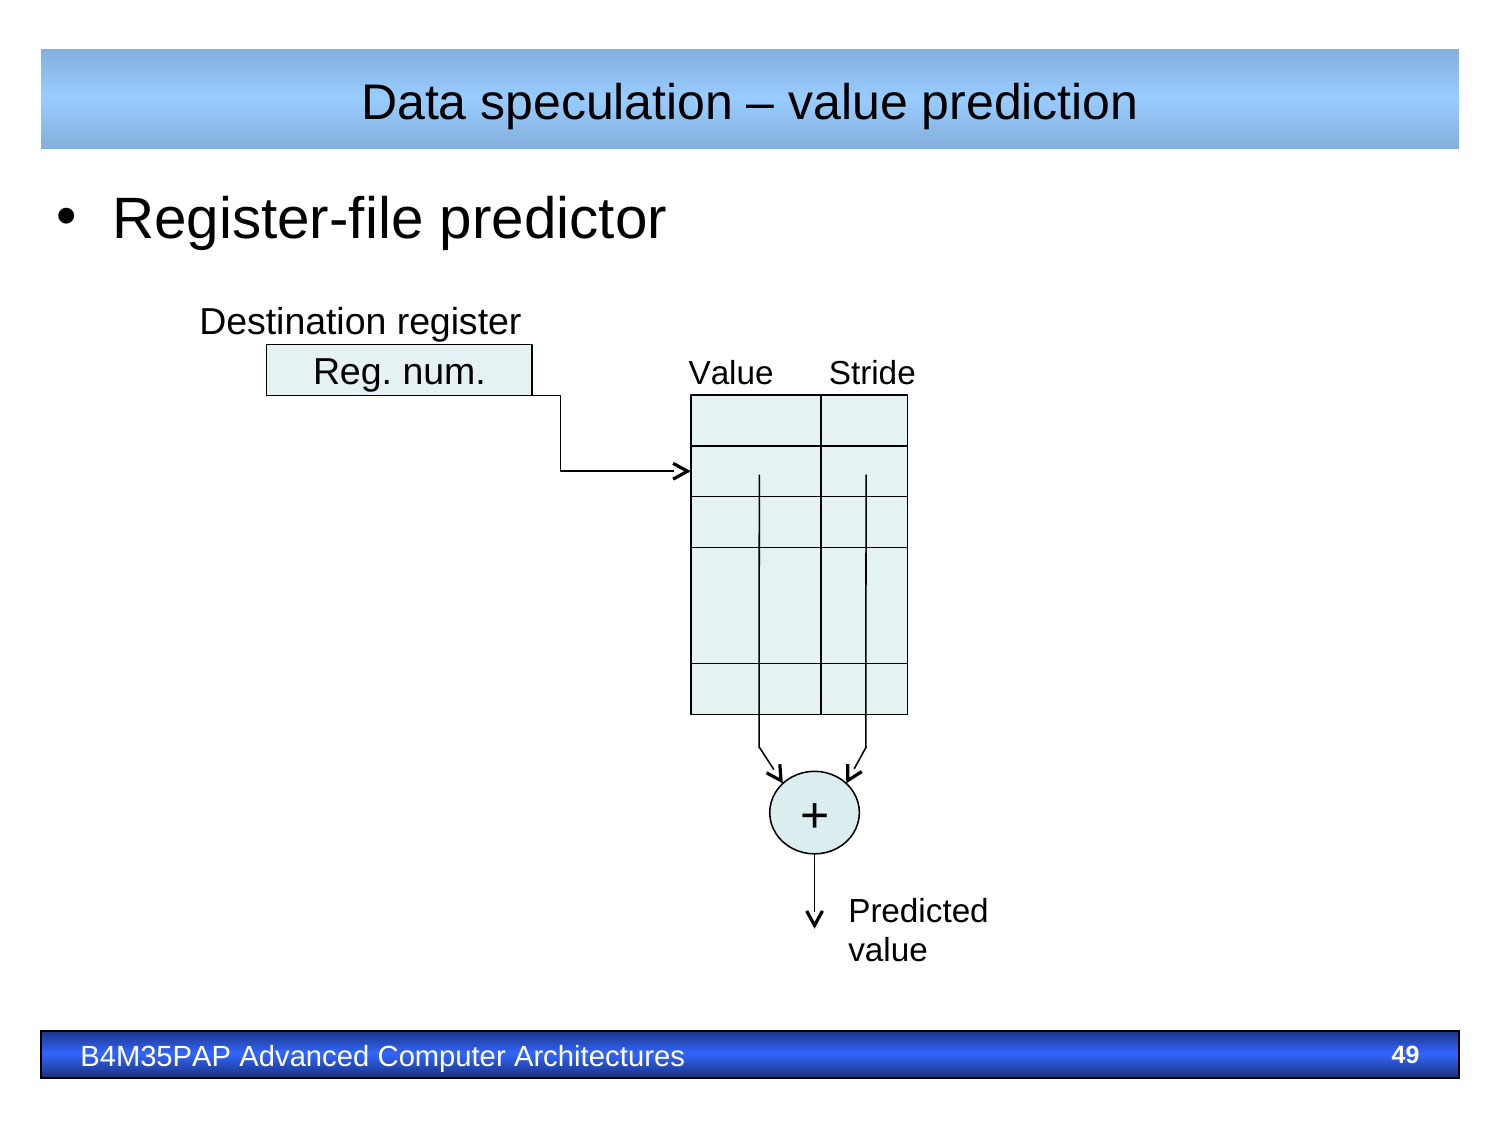

# Data speculation – value prediction
Register-file predictor
Destination register
Reg. num.
 Value Stride
+
Predicted value